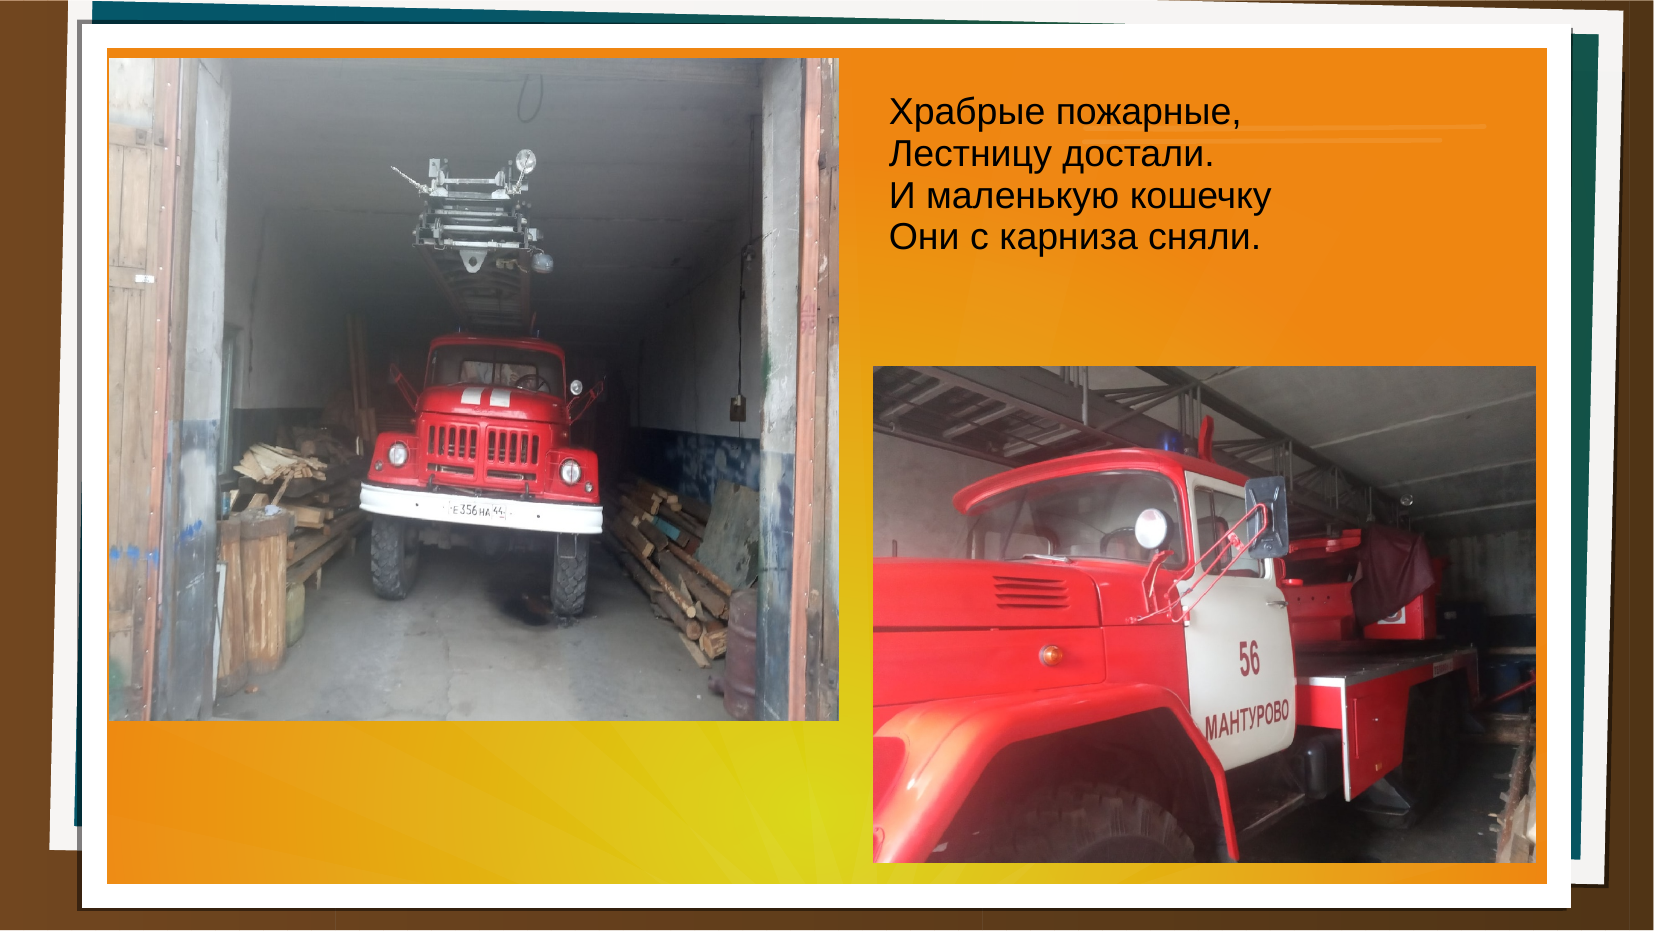

Храбрые пожарные,
Лестницу достали.
И маленькую кошечку
Они с карниза сняли.